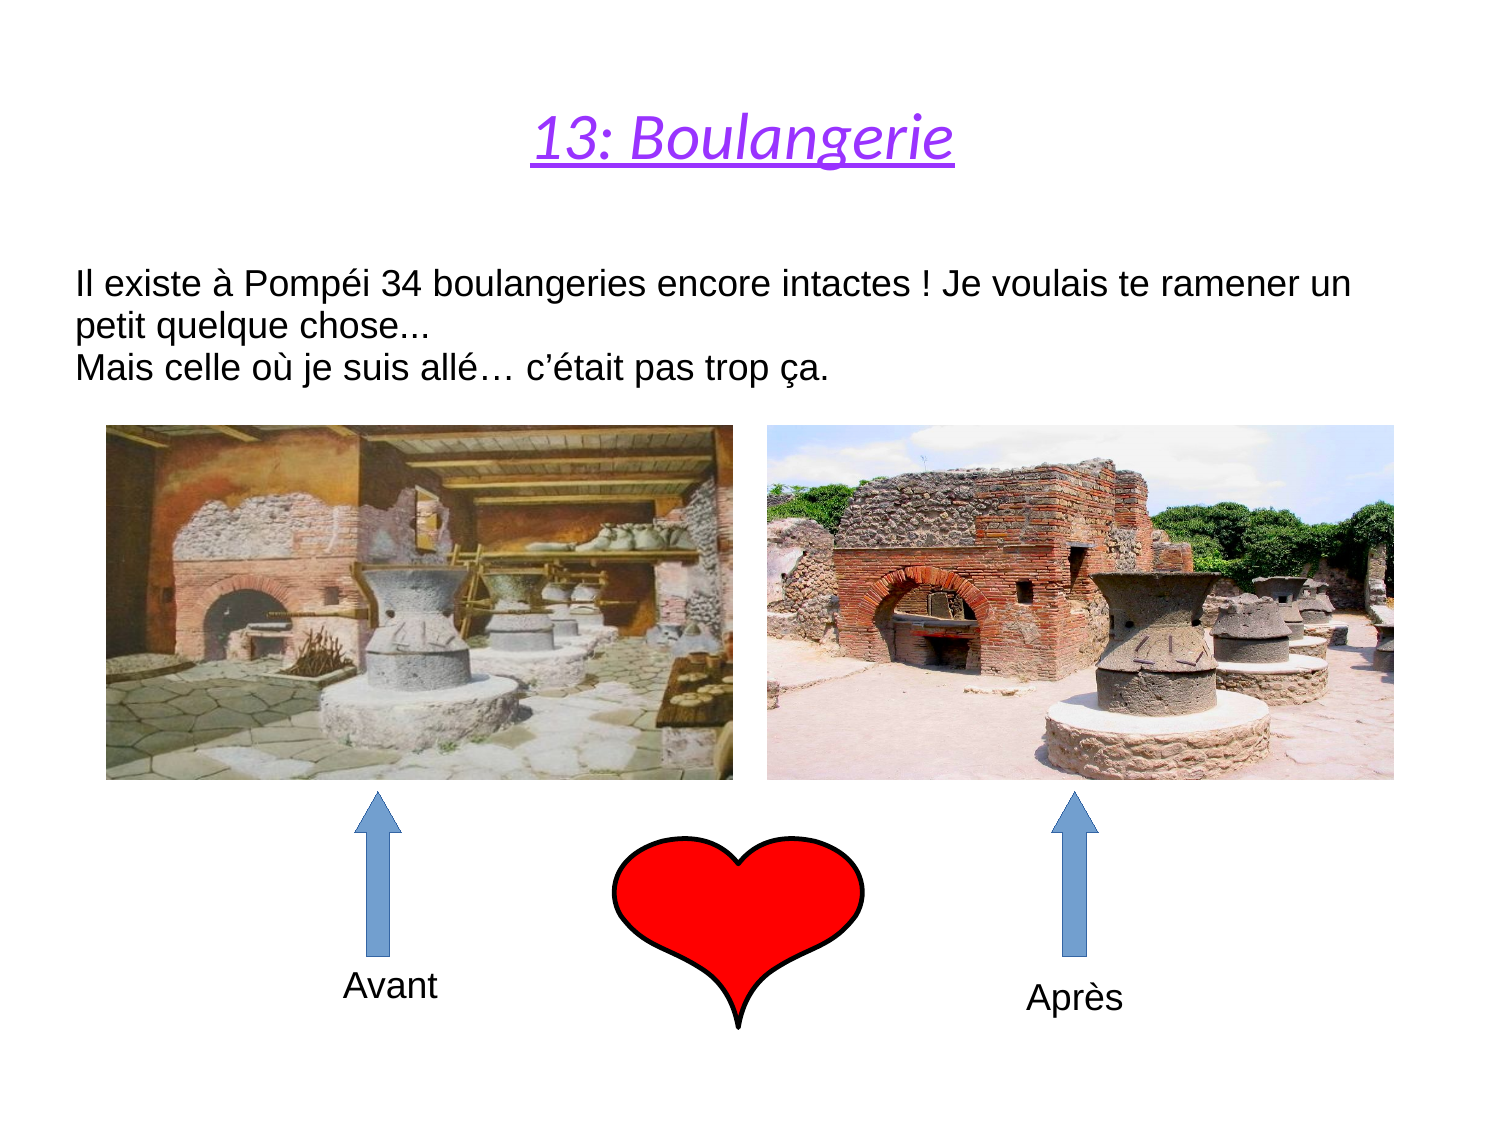

# 13: Boulangerie
Il existe à Pompéi 34 boulangeries encore intactes ! Je voulais te ramener un petit quelque chose...
Mais celle où je suis allé… c’était pas trop ça.
Avant
Après